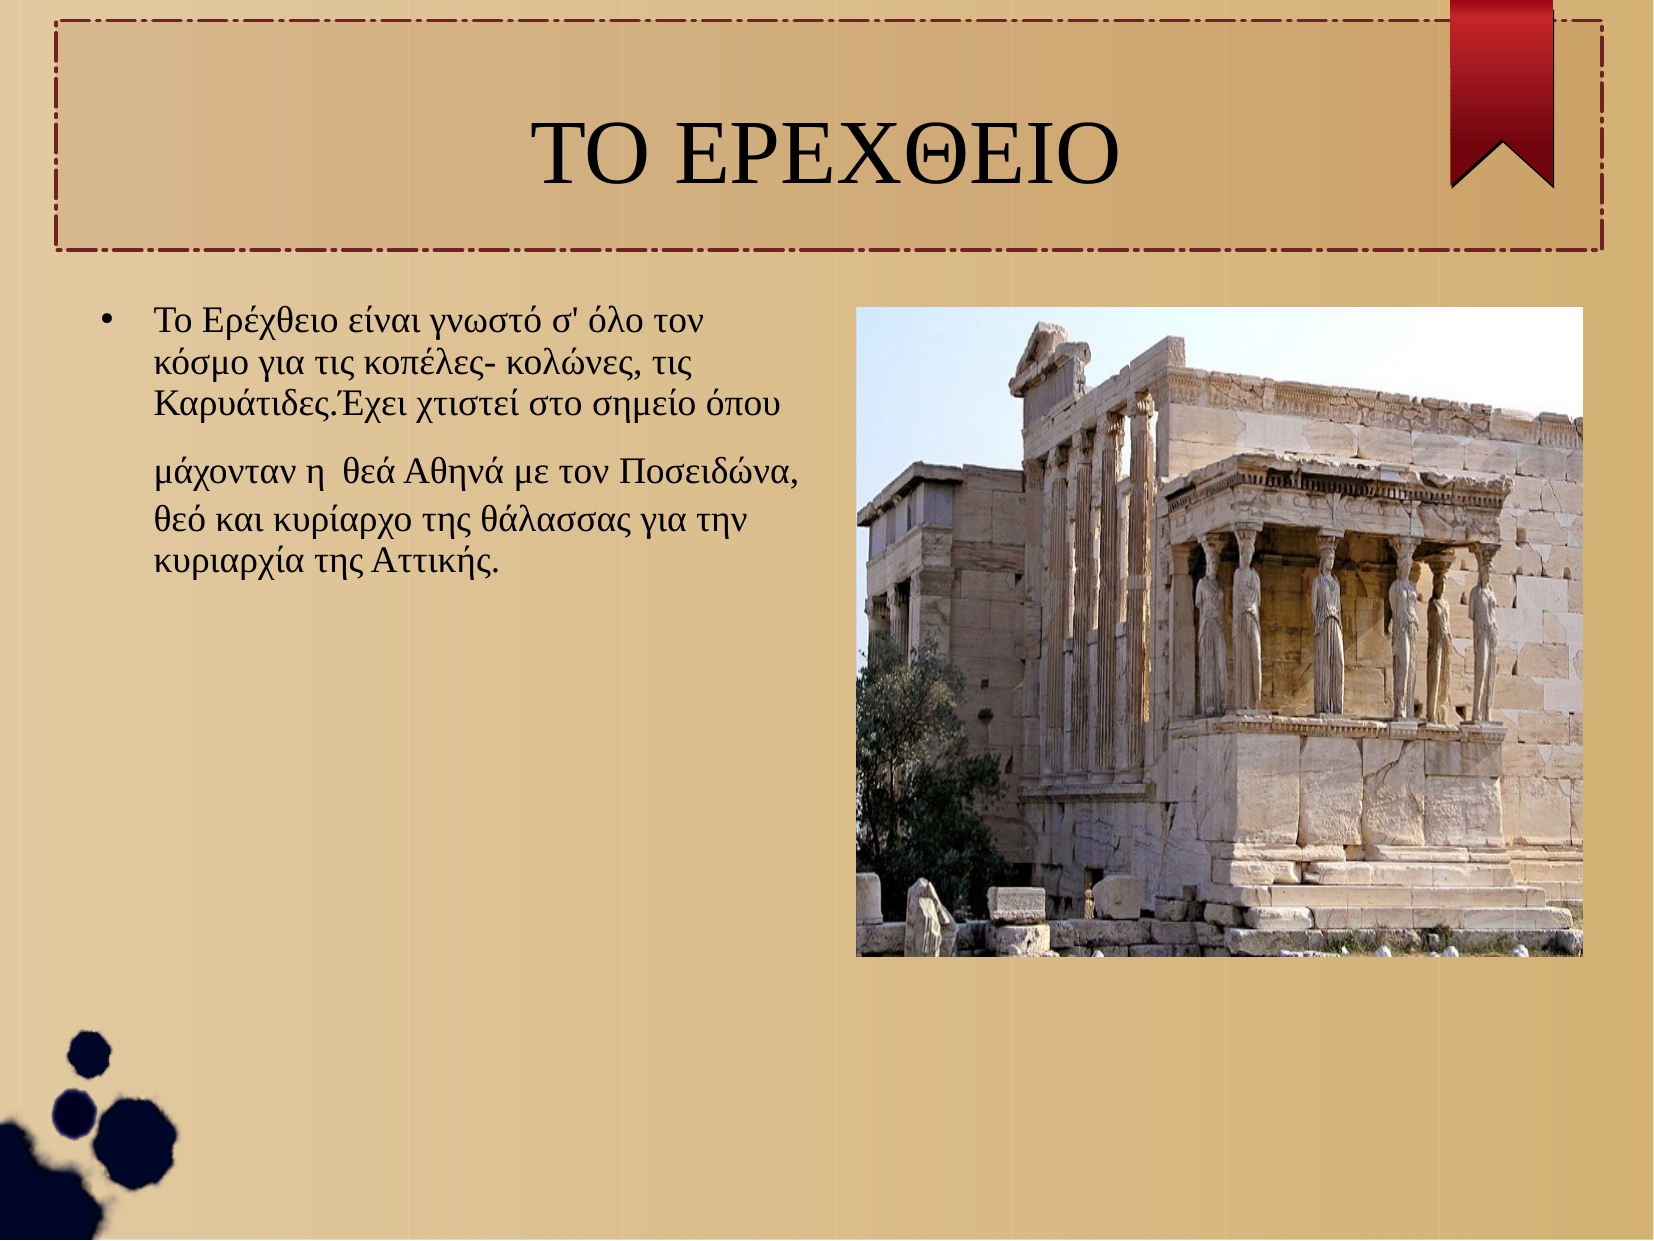

# ΤΟ ΕΡΕΧΘΕΙΟ
Το Ερέχθειο είναι γνωστό σ' όλο τον κόσμο για τις κοπέλες- κολώνες, τις Καρυάτιδες.Έχει χτιστεί στο σημείο όπου μάχονταν η θεά Αθηνά με τον Ποσειδώνα, θεό και κυρίαρχο της θάλασσας για την κυριαρχία της Αττικής.